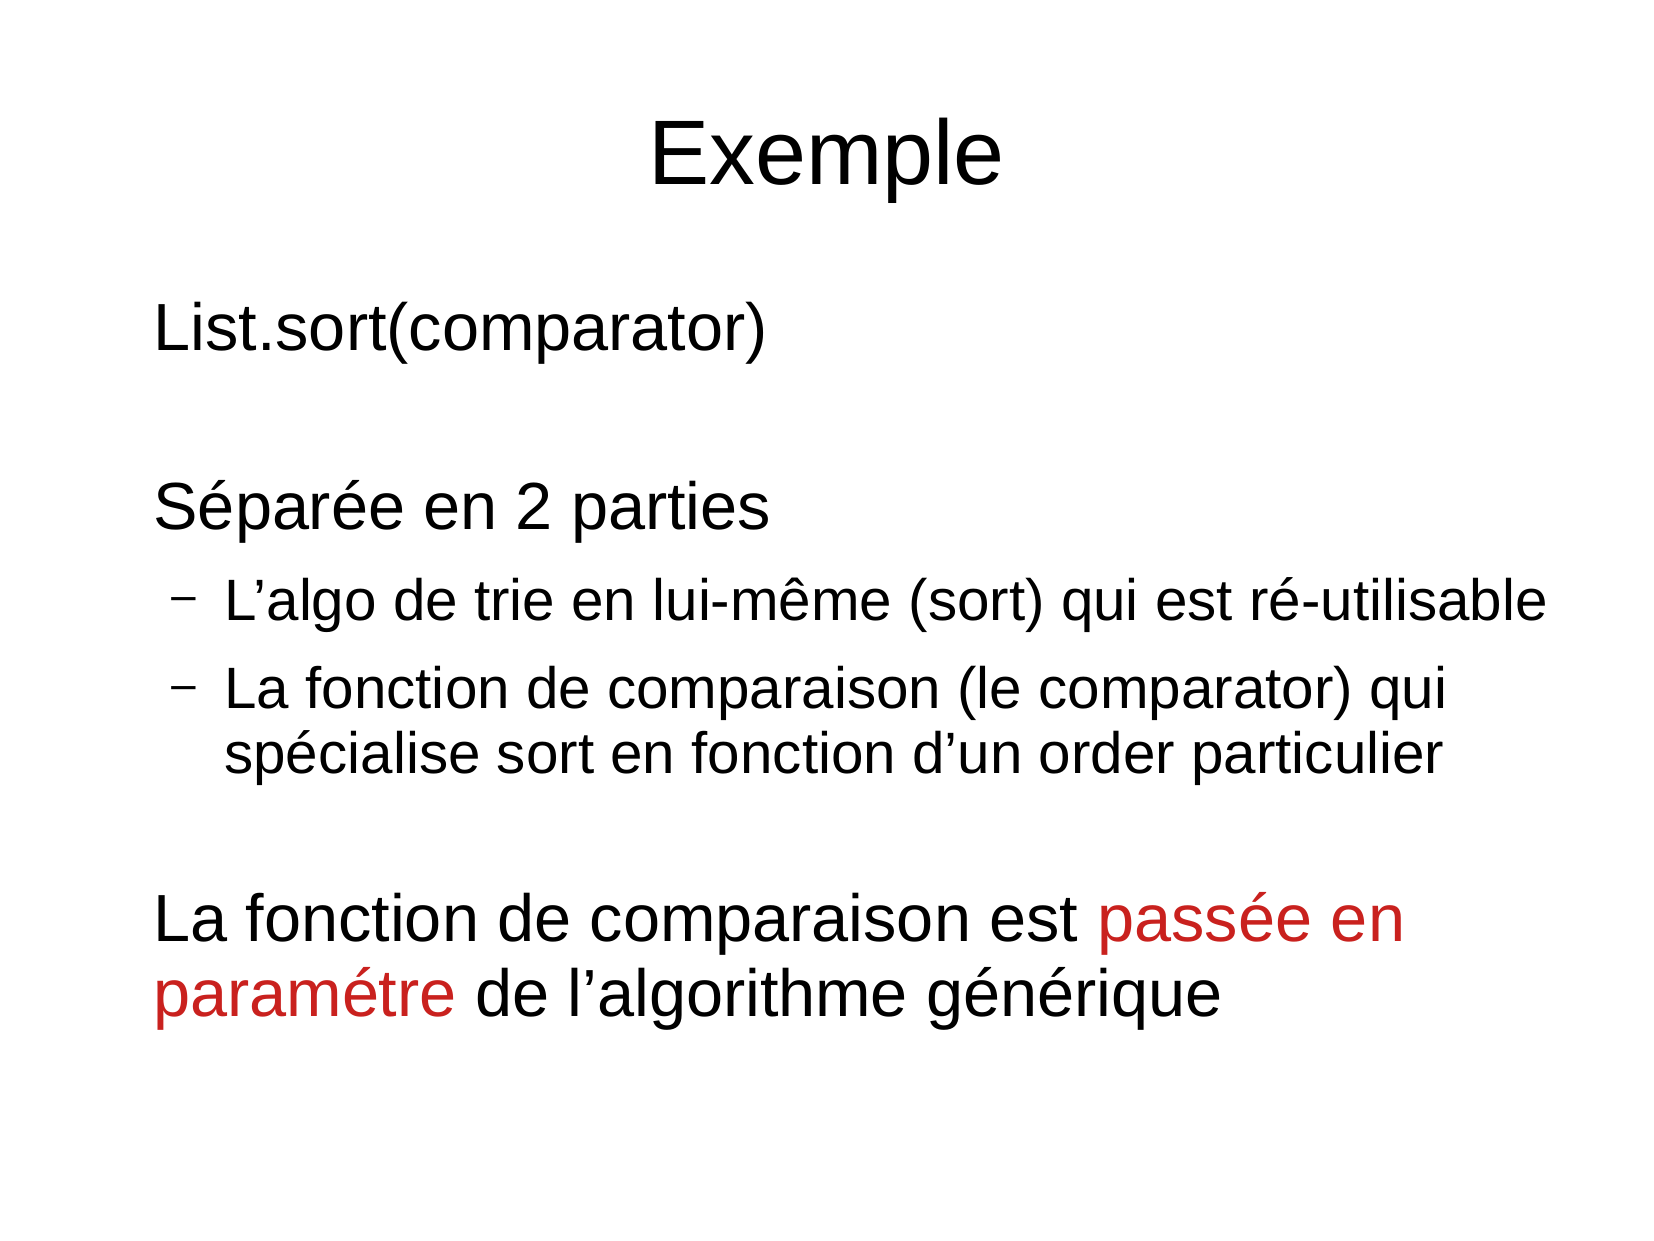

# Exemple
List.sort(comparator)
Séparée en 2 parties
L’algo de trie en lui-même (sort) qui est ré-utilisable
La fonction de comparaison (le comparator) qui spécialise sort en fonction d’un order particulier
La fonction de comparaison est passée en paramétre de l’algorithme générique